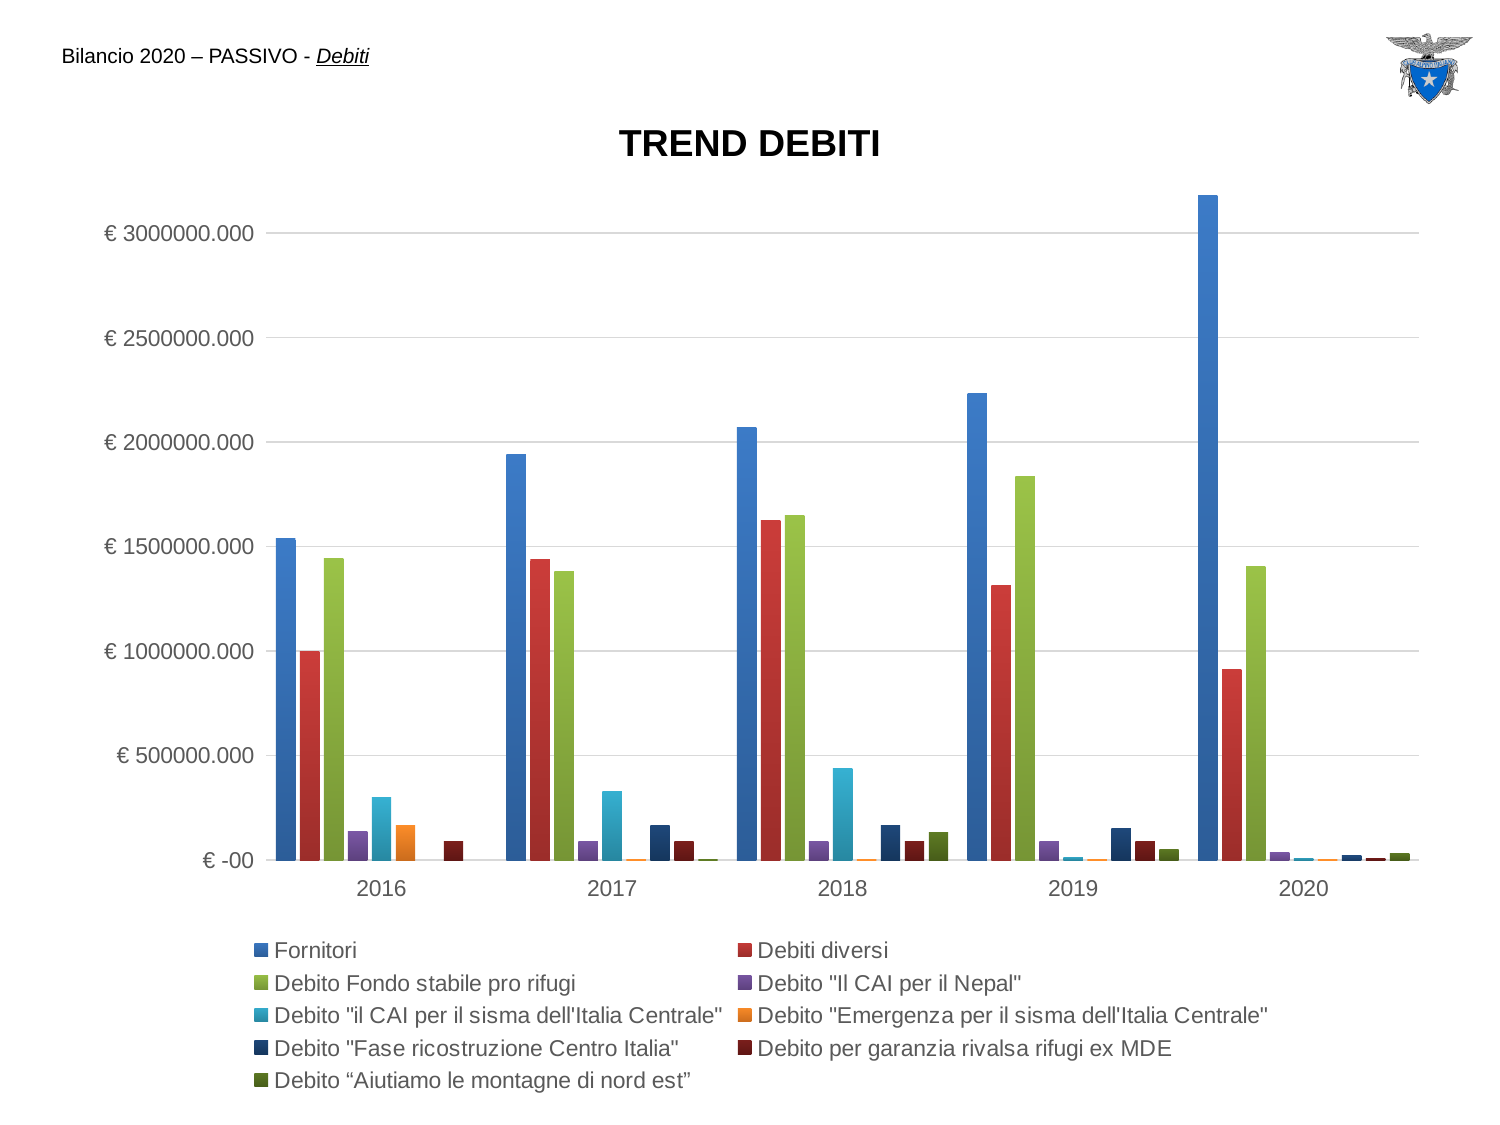

Bilancio 2020 – PASSIVO - Debiti
TREND DEBITI
### Chart
| Category | Fornitori | Debiti diversi | Debito Fondo stabile pro rifugi | Debito "Il CAI per il Nepal" | Debito "il CAI per il sisma dell'Italia Centrale" | Debito "Emergenza per il sisma dell'Italia Centrale" | Debito "Fase ricostruzione Centro Italia" | Debito per garanzia rivalsa rifugi ex MDE | Debito “Aiutiamo le montagne di nord est” |
|---|---|---|---|---|---|---|---|---|---|
| 2016 | 1536312.0 | 997124.0 | 1442605.0 | 133894.0 | 300000.0 | 166702.0 | None | 90000.0 | None |
| 2017 | 1939157.0 | 1437063.0 | 1381395.0 | 86894.0 | 326576.0 | 0.0 | 166702.0 | 90000.0 | 0.0 |
| 2018 | 2068760.0 | 1624248.0 | 1645755.0 | 86894.0 | 438709.0 | 0.0 | 166702.0 | 90000.0 | 129343.0 |
| 2019 | 2233875.0 | 1313593.0 | 1832760.0 | 86894.0 | 14122.0 | 0.0 | 152594.0 | 90000.0 | 48746.0 |
| 2020 | 3178303.0 | 912224.0 | 1405264.0 | 34821.0 | 7144.0 | 0.0 | 22594.0 | 5000.0 | 32692.0 |